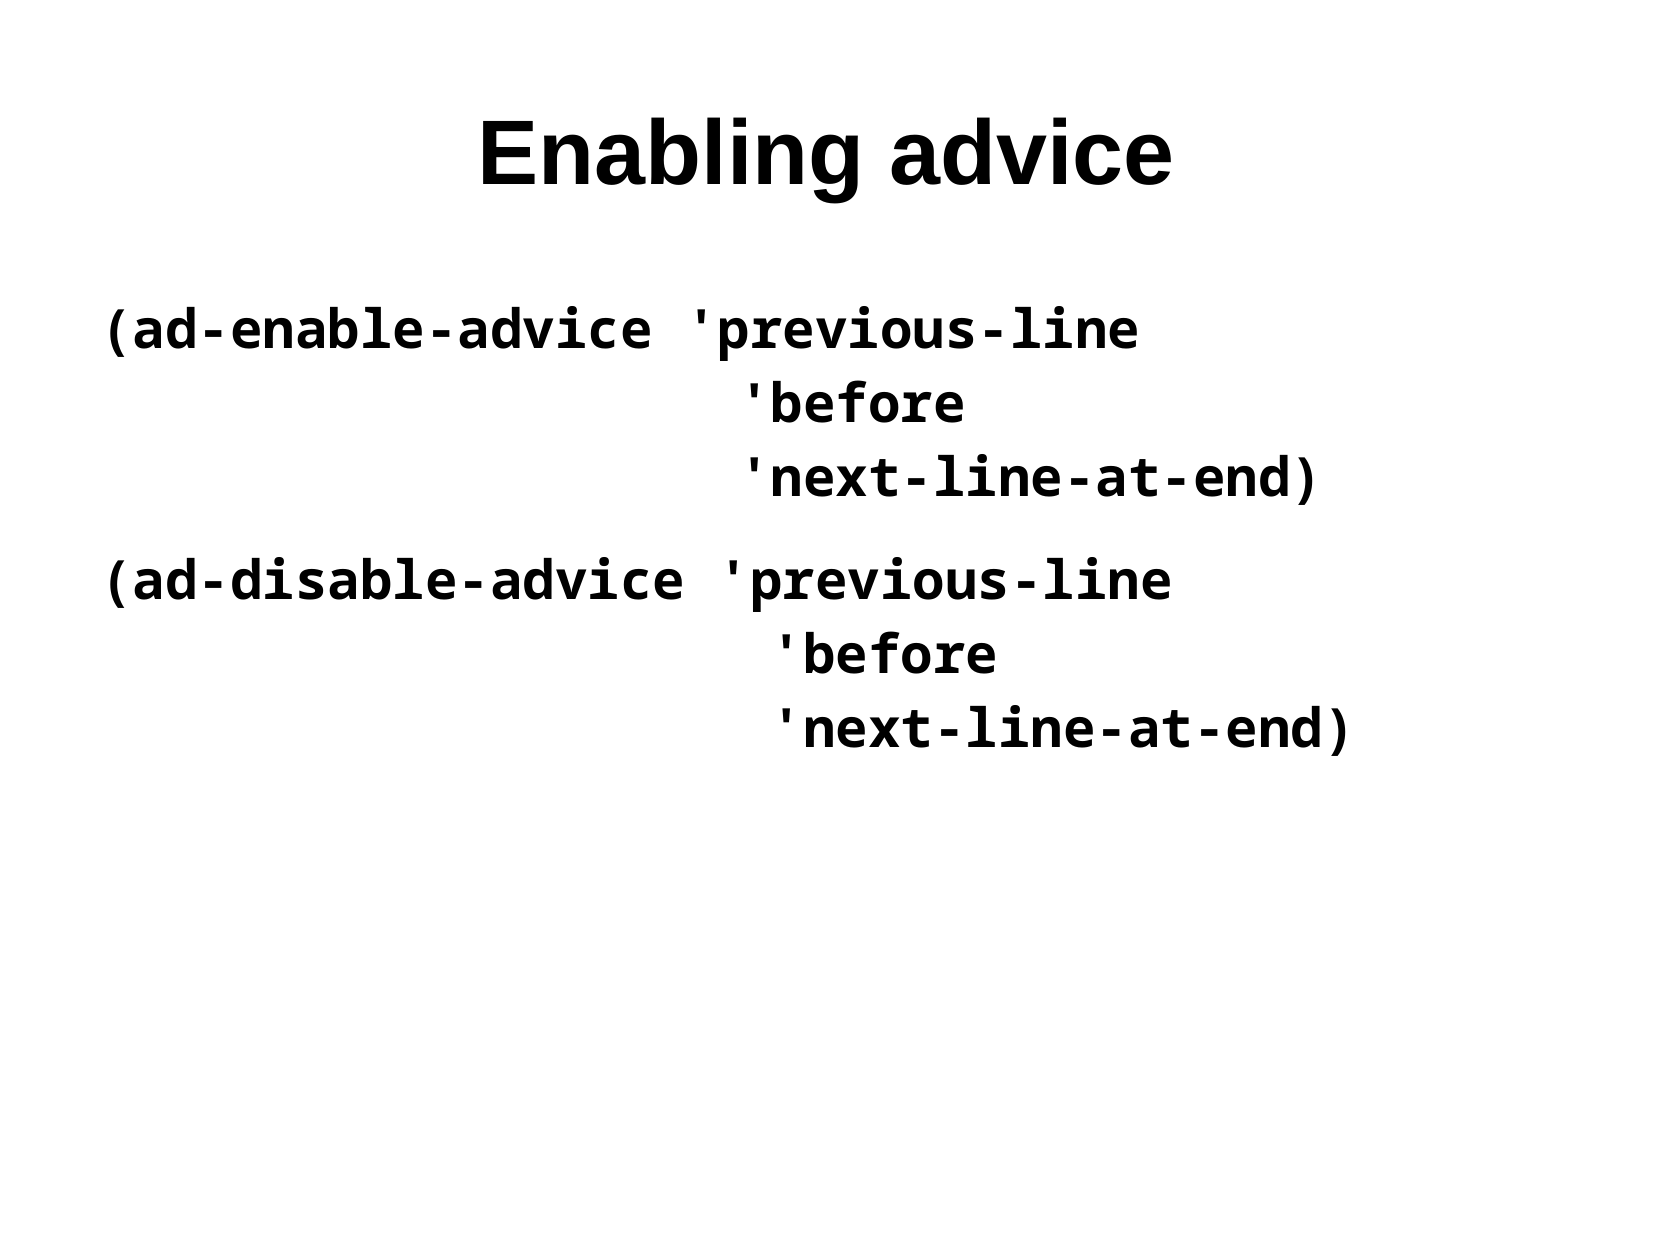

# Enabling advice
(ad-enable-advice 'previous-line
 'before
 'next-line-at-end)
(ad-disable-advice 'previous-line
 'before
 'next-line-at-end)